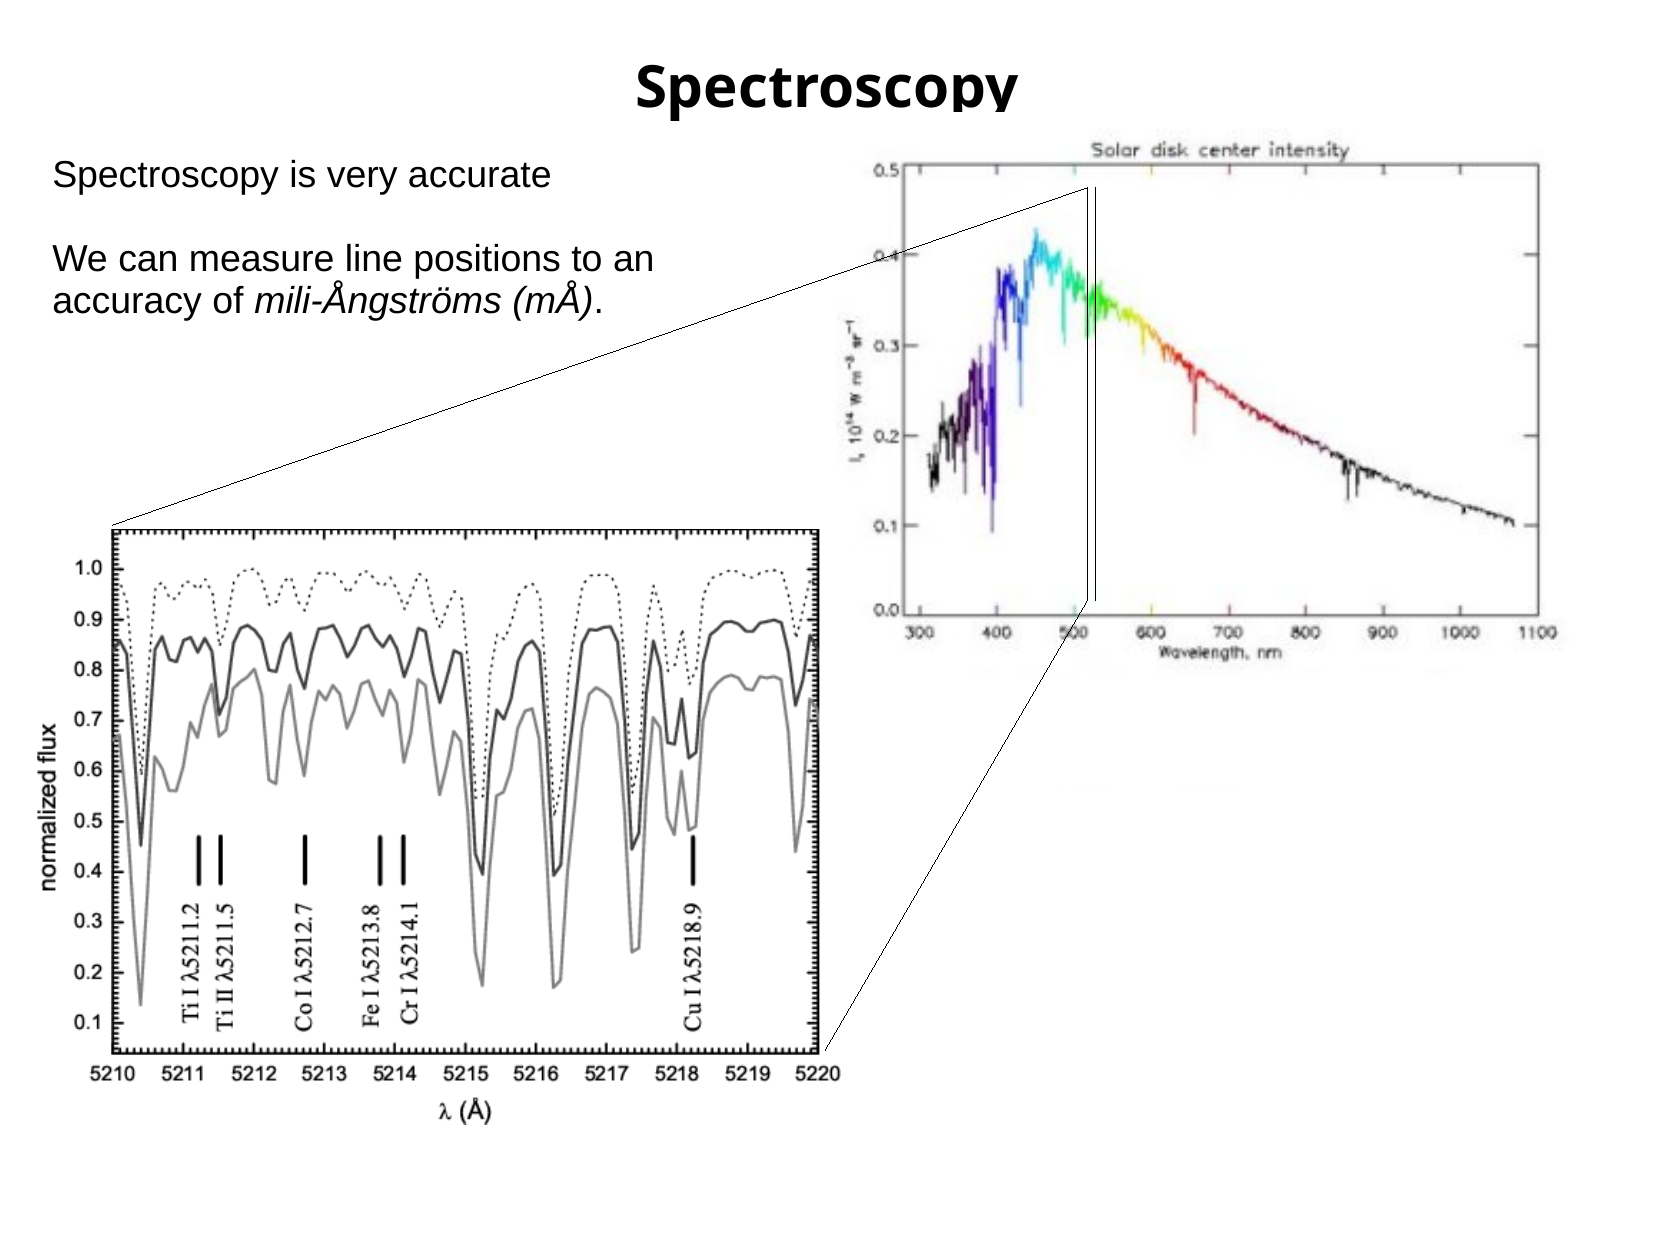

Spectroscopy
Spectroscopy is very accurate
We can measure line positions to an
accuracy of mili-Ångströms (mÅ).